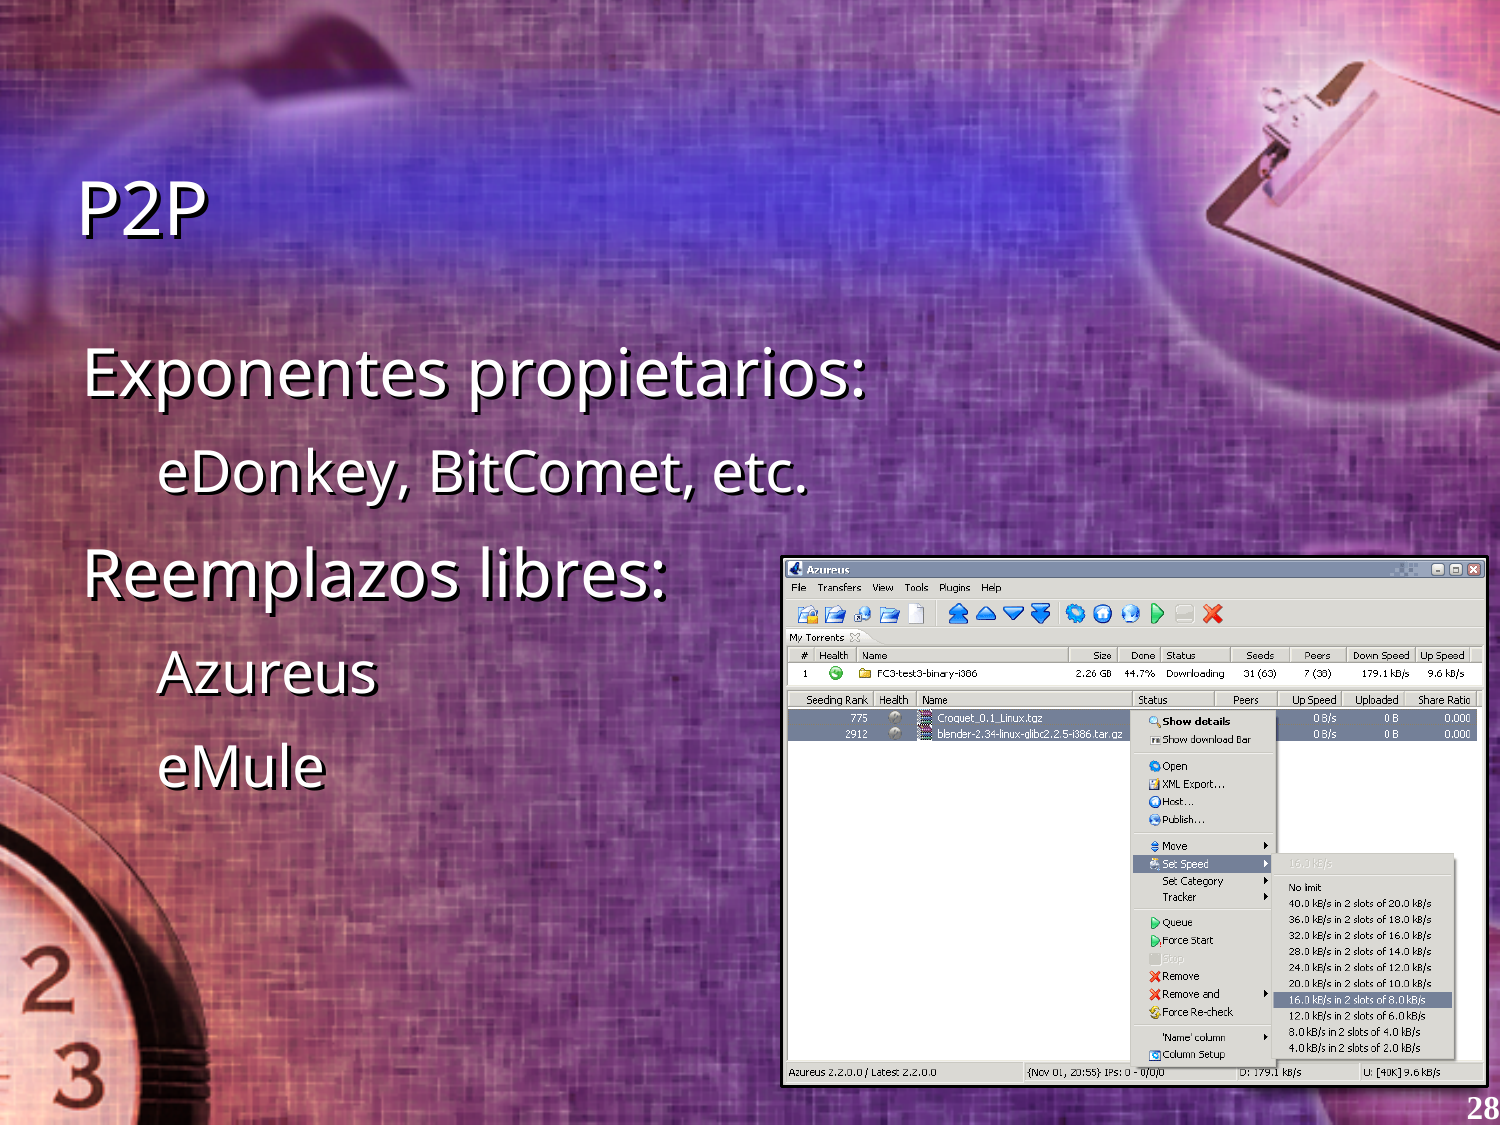

# P2P
Exponentes propietarios:
eDonkey, BitComet, etc.
Reemplazos libres:
Azureus
eMule
28